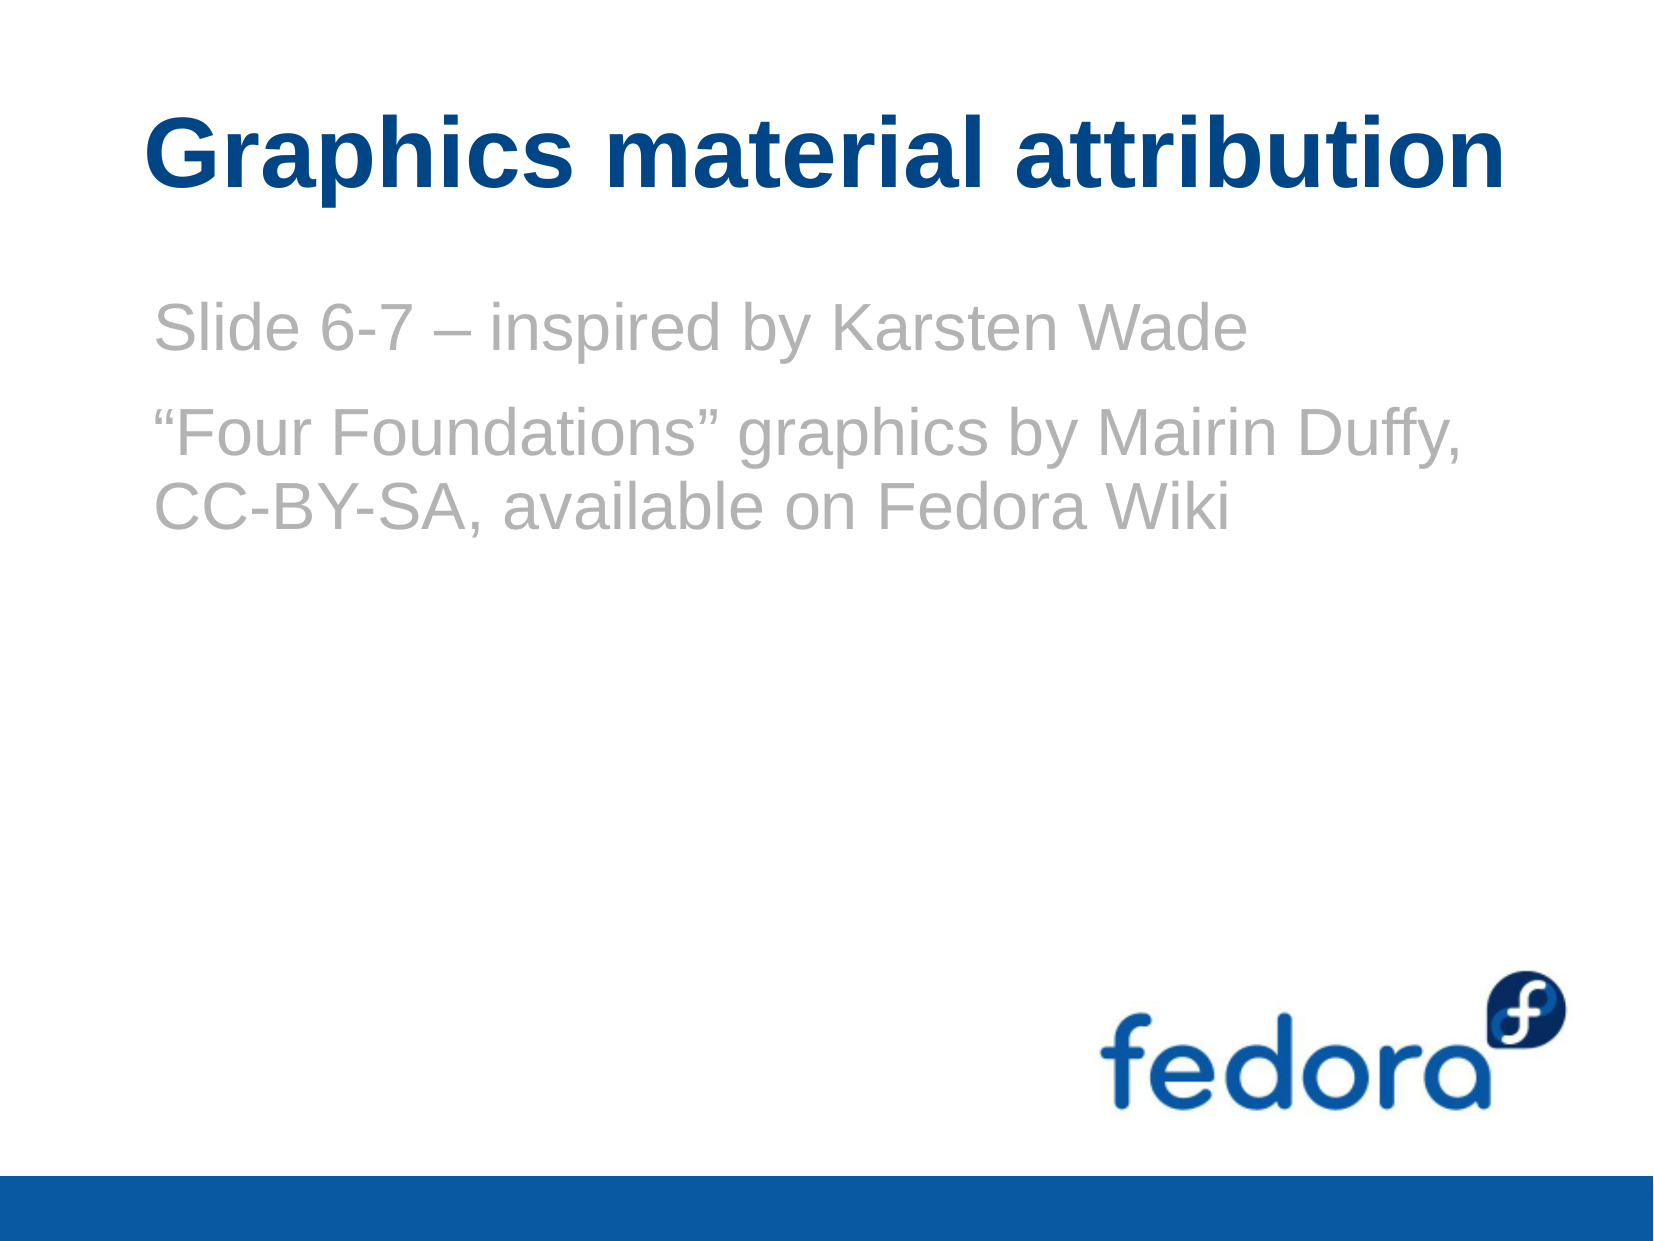

# Graphics material attribution
Slide 6-7 – inspired by Karsten Wade
“Four Foundations” graphics by Mairin Duffy, CC-BY-SA, available on Fedora Wiki